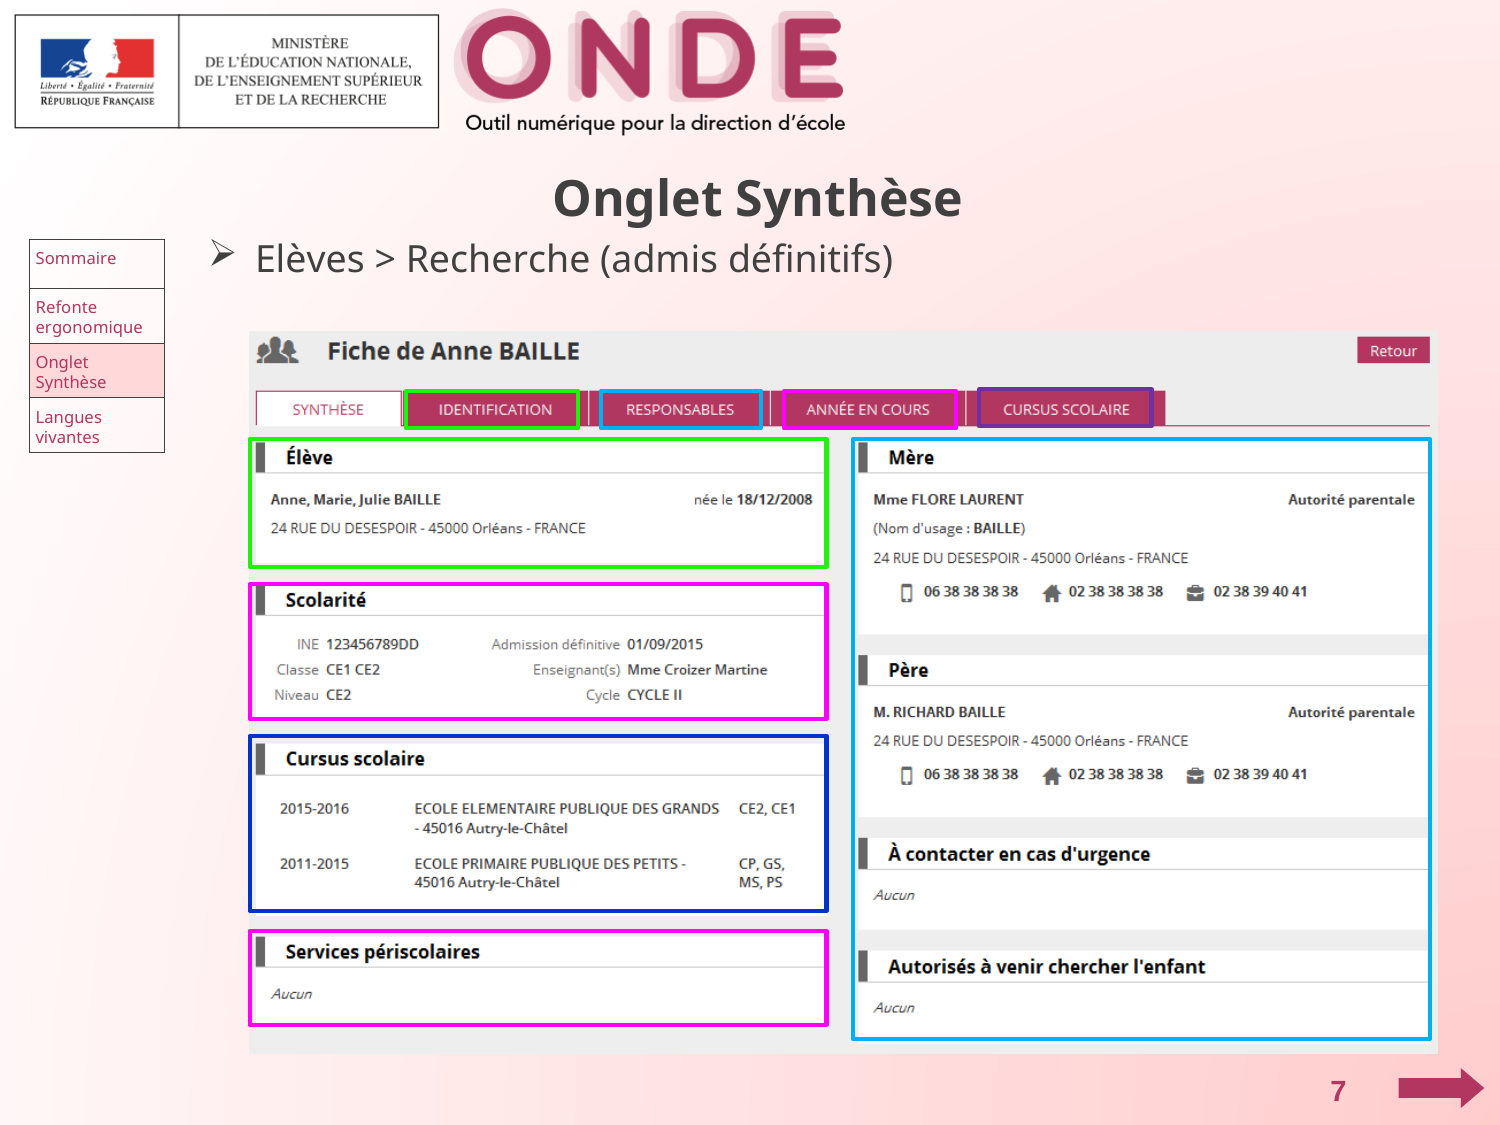

Onglet Synthèse
Elèves > Recherche (admis définitifs)
| Sommaire |
| --- |
| Refonte ergonomique |
| Onglet Synthèse |
| Langues vivantes |